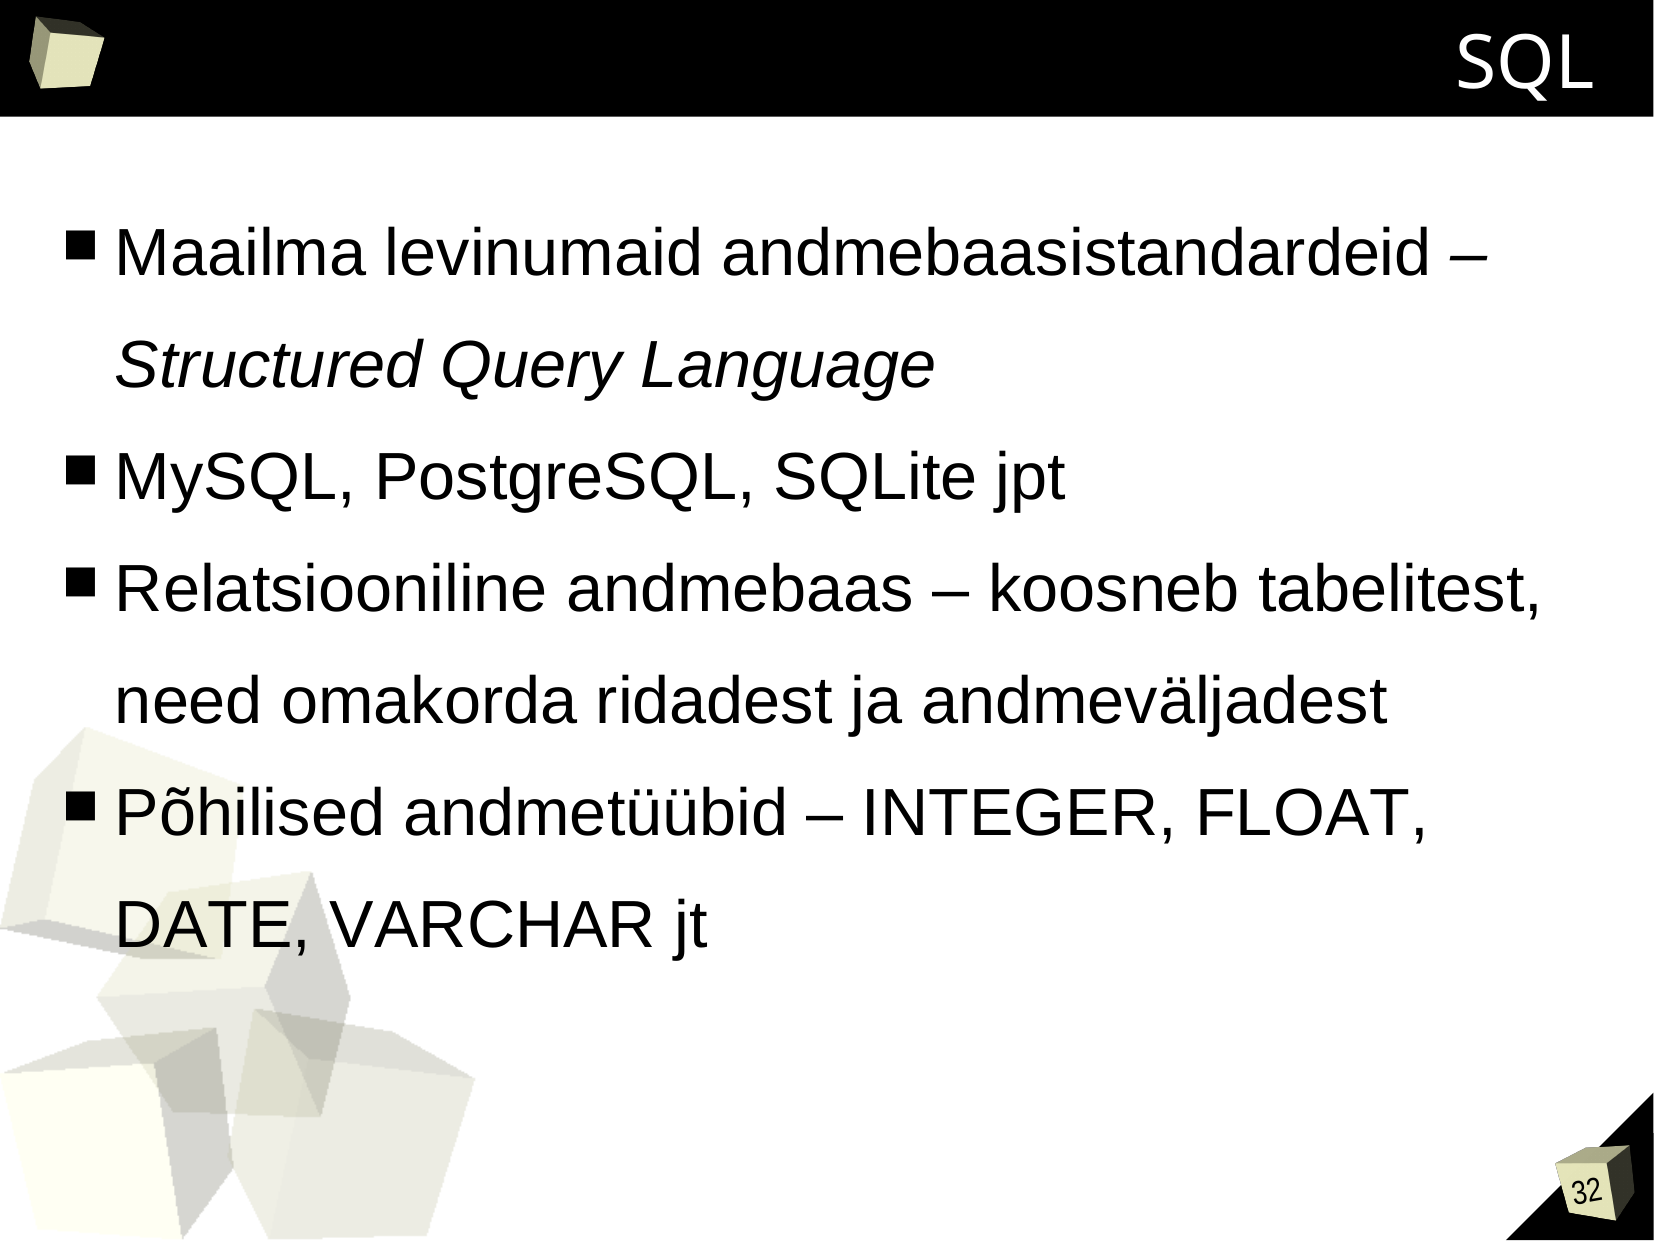

# SQL
Maailma levinumaid andmebaasistandardeid – Structured Query Language
MySQL, PostgreSQL, SQLite jpt
Relatsiooniline andmebaas – koosneb tabelitest, need omakorda ridadest ja andmeväljadest
Põhilised andmetüübid – INTEGER, FLOAT, DATE, VARCHAR jt